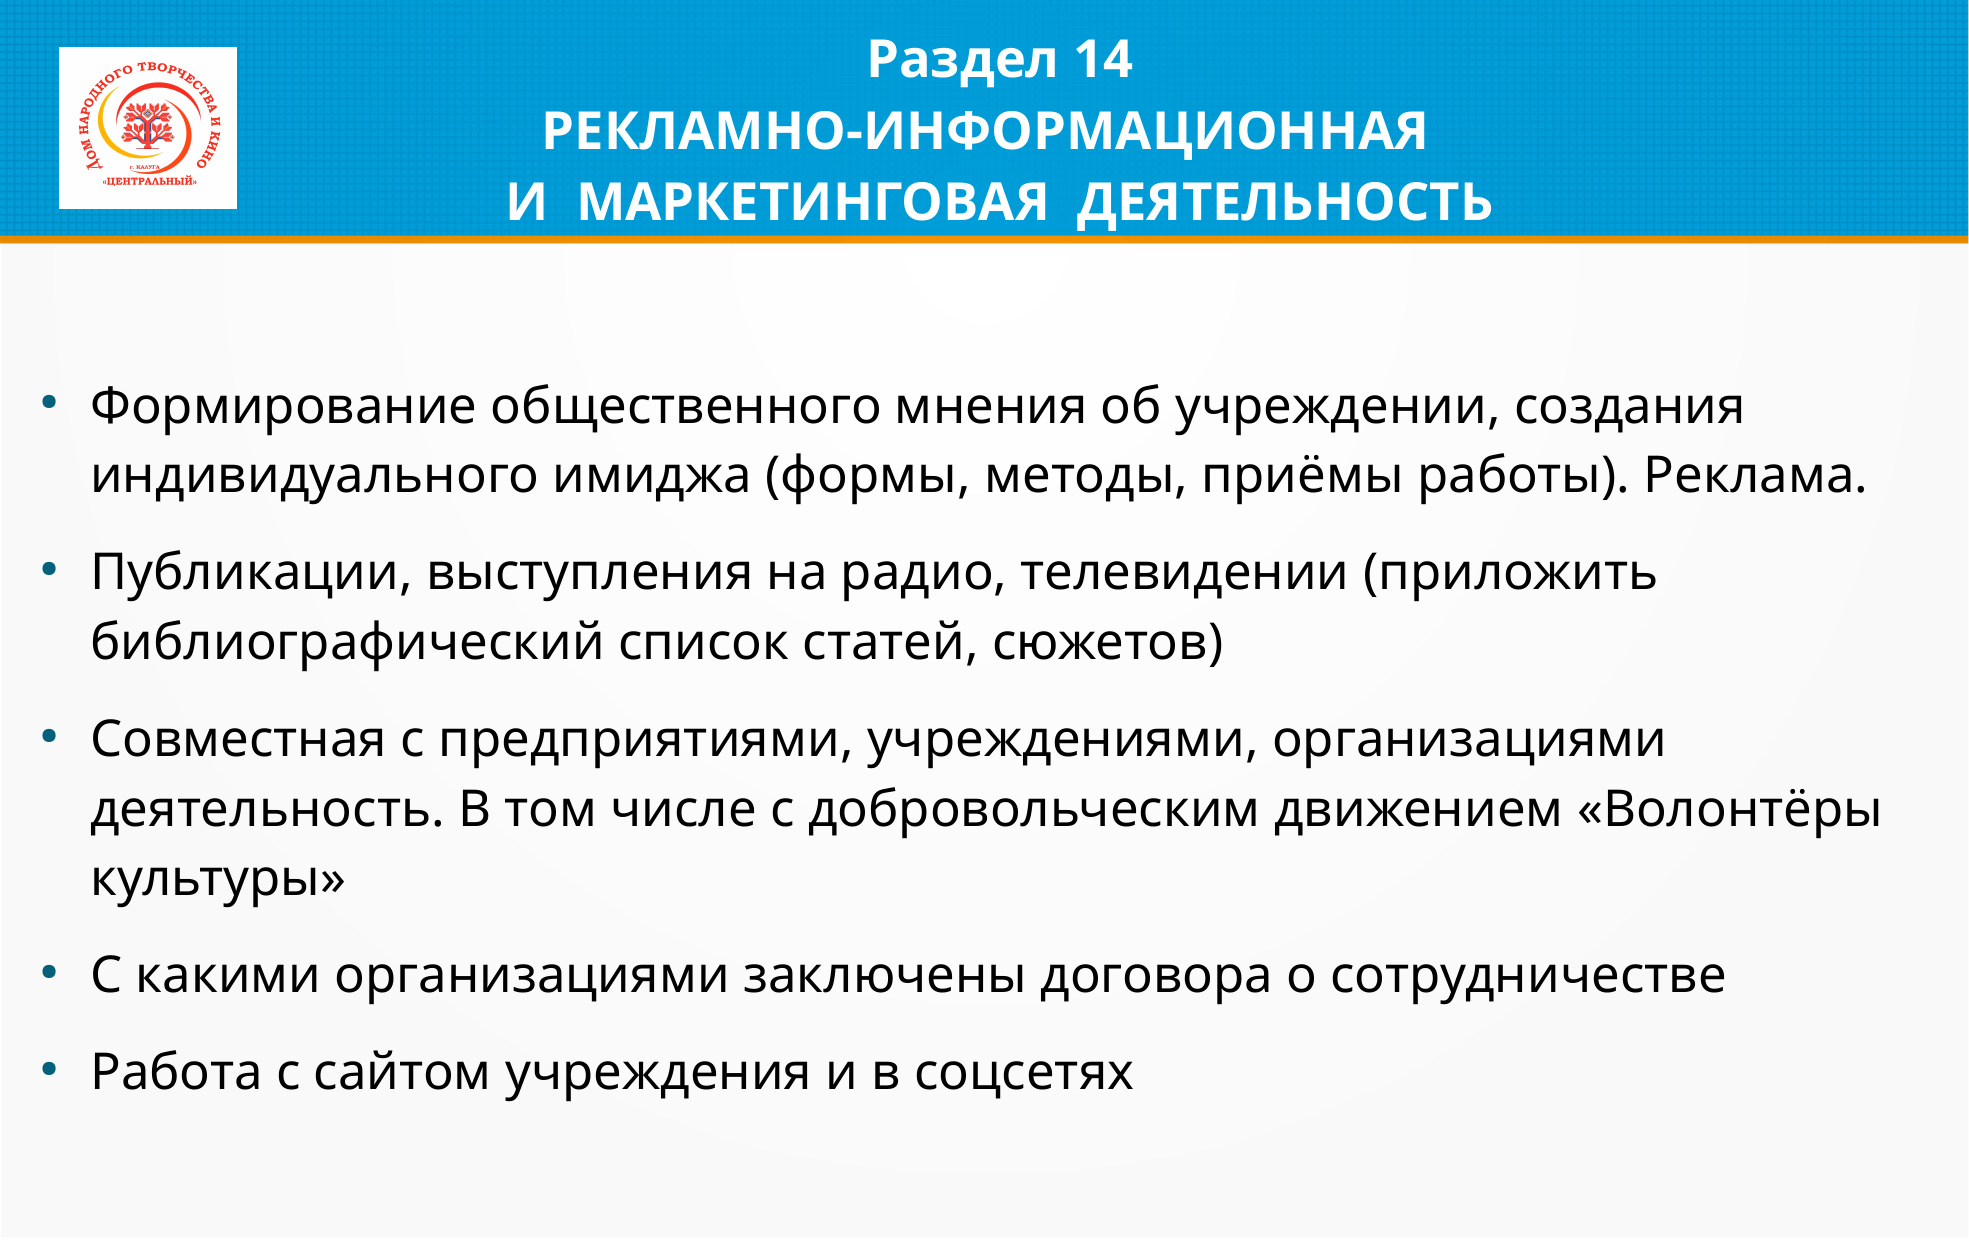

# Раздел 14 РЕКЛАМНО-ИНФОРМАЦИОННАЯ И МАРКЕТИНГОВАЯ ДЕЯТЕЛЬНОСТЬ
Формирование общественного мнения об учреждении, создания индивидуального имиджа (формы, методы, приёмы работы). Реклама.
Публикации, выступления на радио, телевидении (приложить библиографический список статей, сюжетов)
Совместная с предприятиями, учреждениями, организациями деятельность. В том числе с добровольческим движением «Волонтёры культуры»
С какими организациями заключены договора о сотрудничестве
Работа с сайтом учреждения и в соцсетях